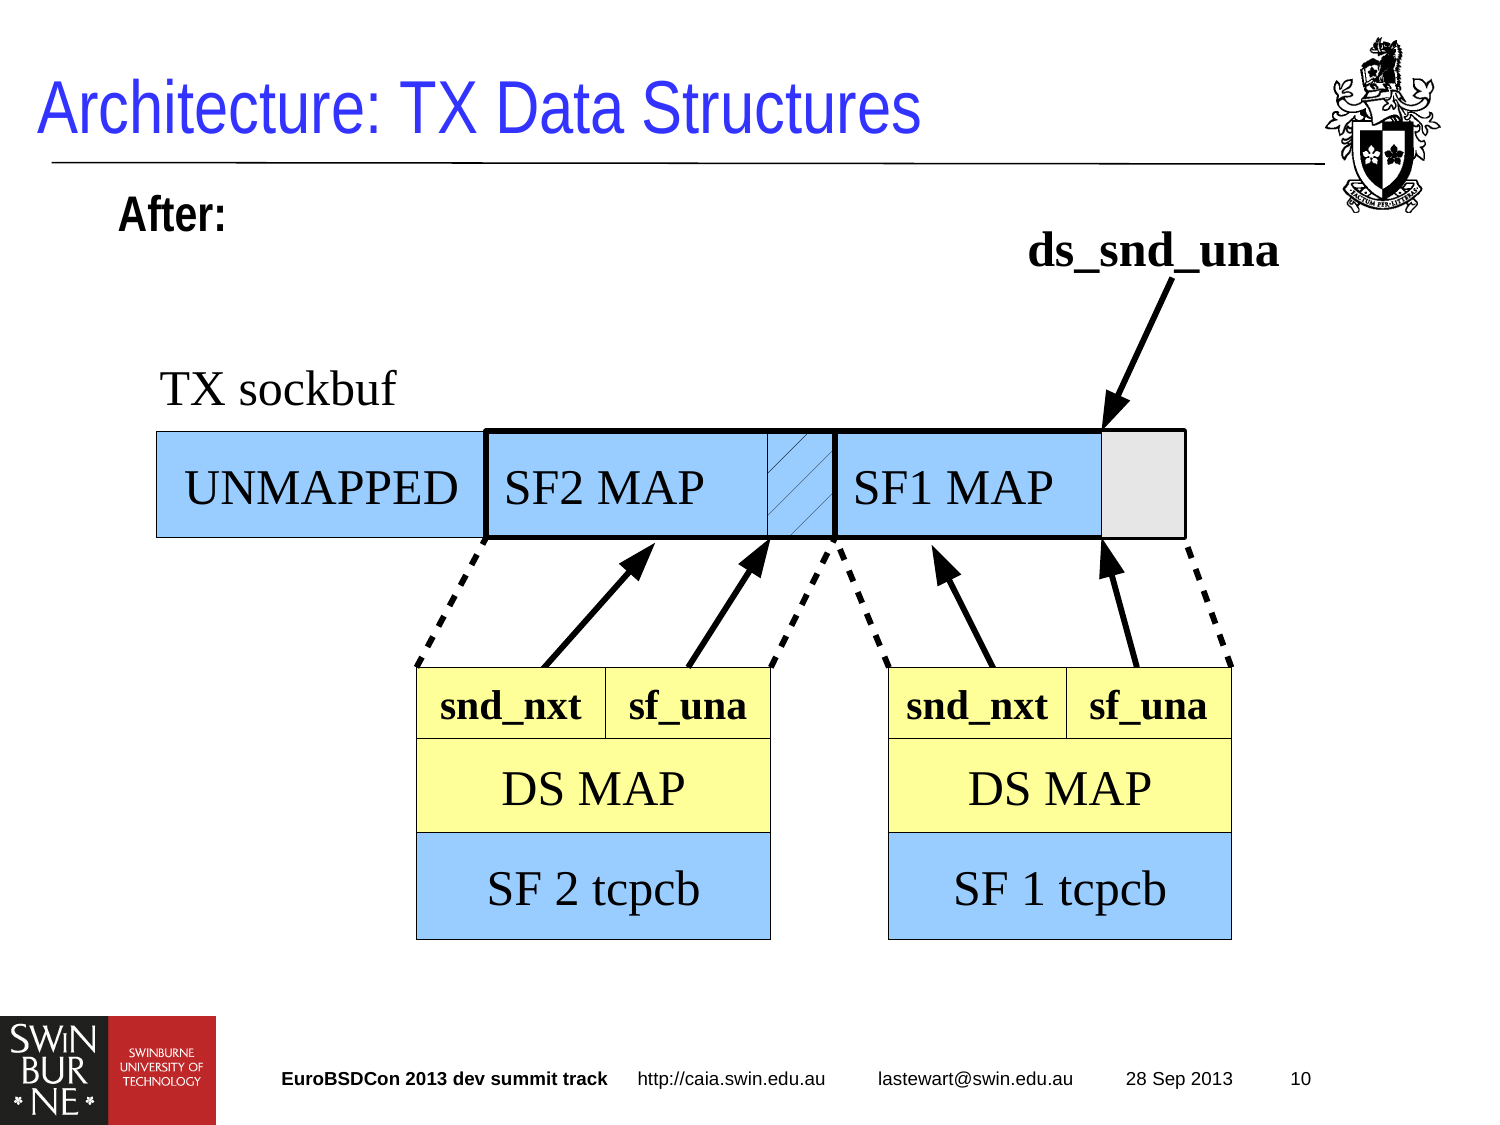

# Architecture: TX Data Structures
After:
ds_snd_una
TX sockbuf
SF1 MAP
UNMAPPED
SF2 MAP
snd_nxt
sf_una
snd_nxt
sf_una
DS MAP
DS MAP
SF 2 tcpcb
SF 1 tcpcb